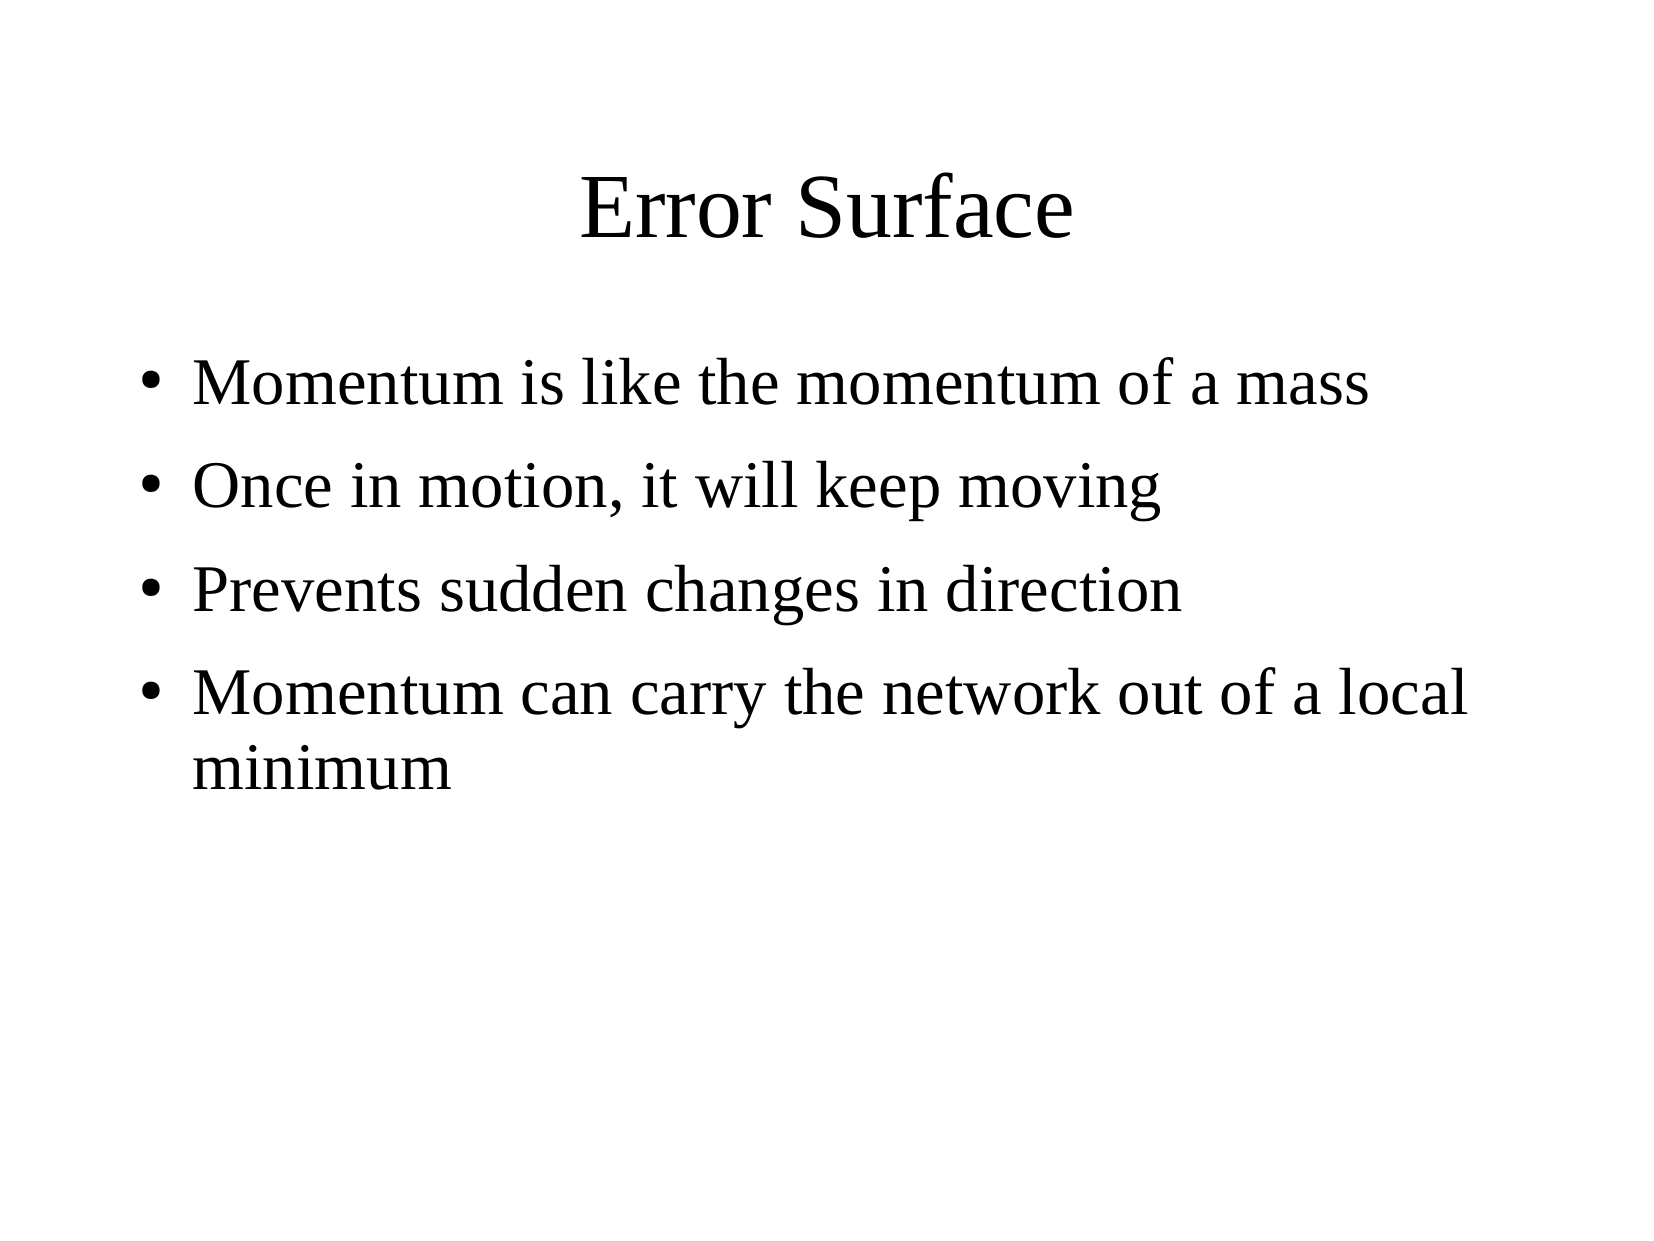

# Error Surface
Momentum is like the momentum of a mass
Once in motion, it will keep moving
Prevents sudden changes in direction
Momentum can carry the network out of a local minimum